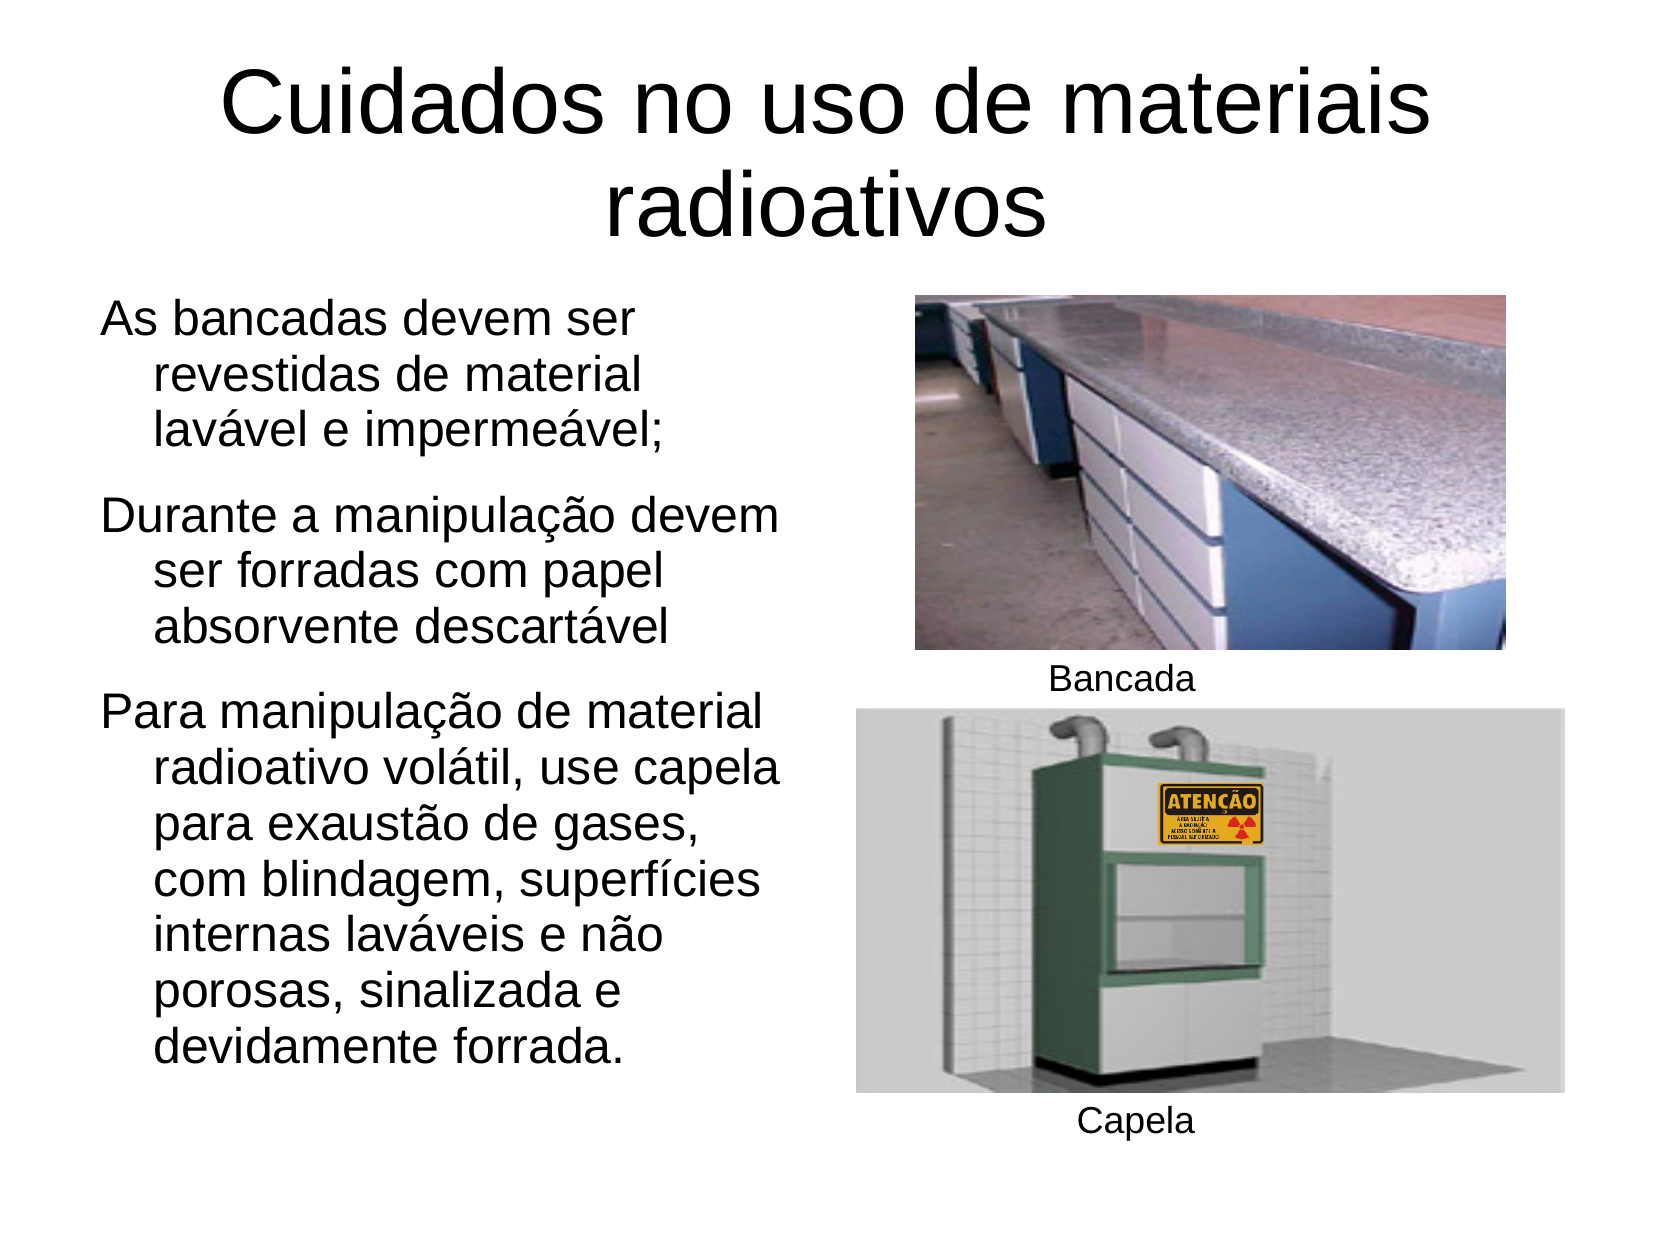

# Cuidados no uso de materiais radioativos
As bancadas devem ser revestidas de material lavável e impermeável;
Durante a manipulação devem ser forradas com papel absorvente descartável
Para manipulação de material radioativo volátil, use capela para exaustão de gases, com blindagem, superfícies internas laváveis e não porosas, sinalizada e devidamente forrada.
Bancada
Capela